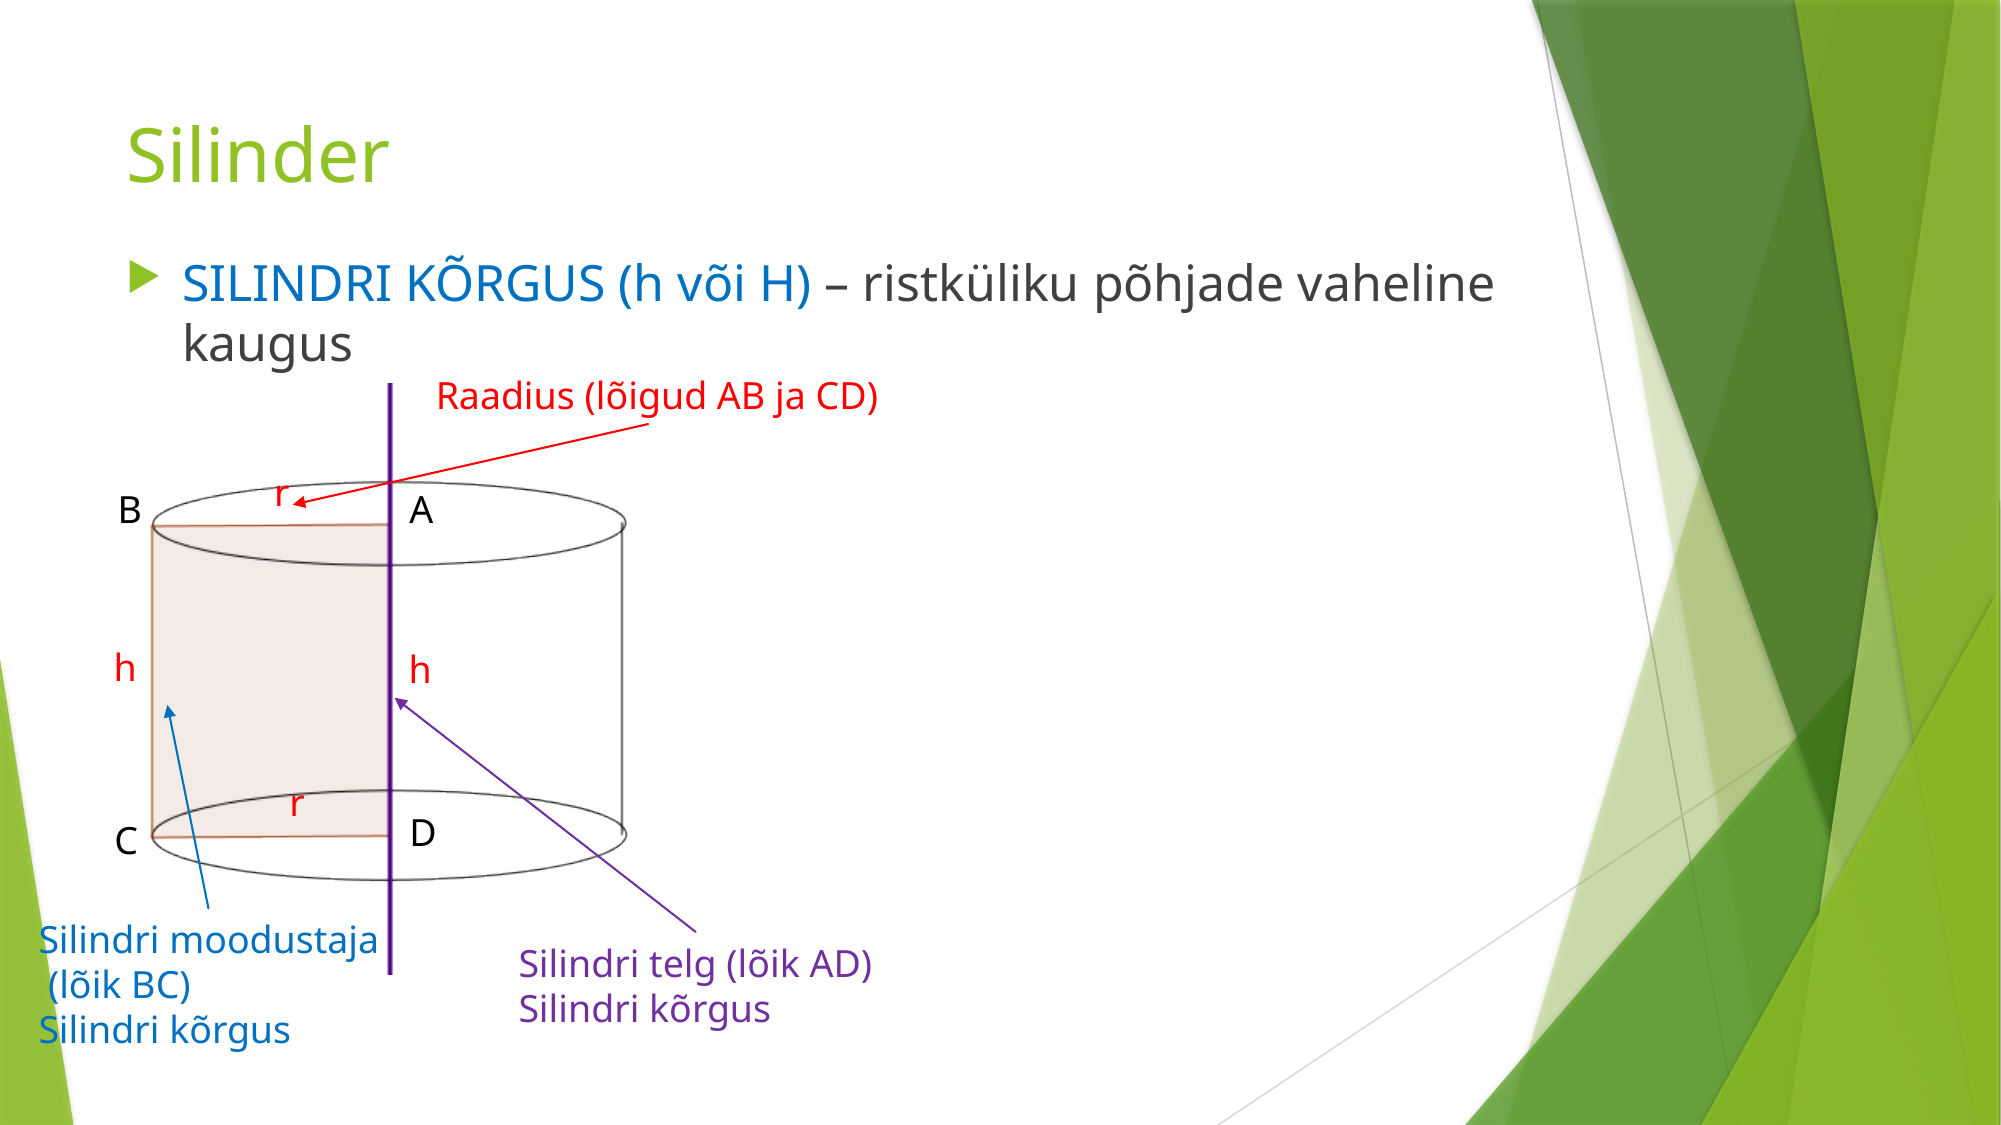

# Silinder
SILINDRI KÕRGUS (h või H) – ristküliku põhjade vaheline kaugus
Raadius (lõigud AB ja CD)
r
B
A
h
h
r
D
C
Silindri moodustaja
 (lõik BC)
Silindri kõrgus
Silindri telg (lõik AD)
Silindri kõrgus